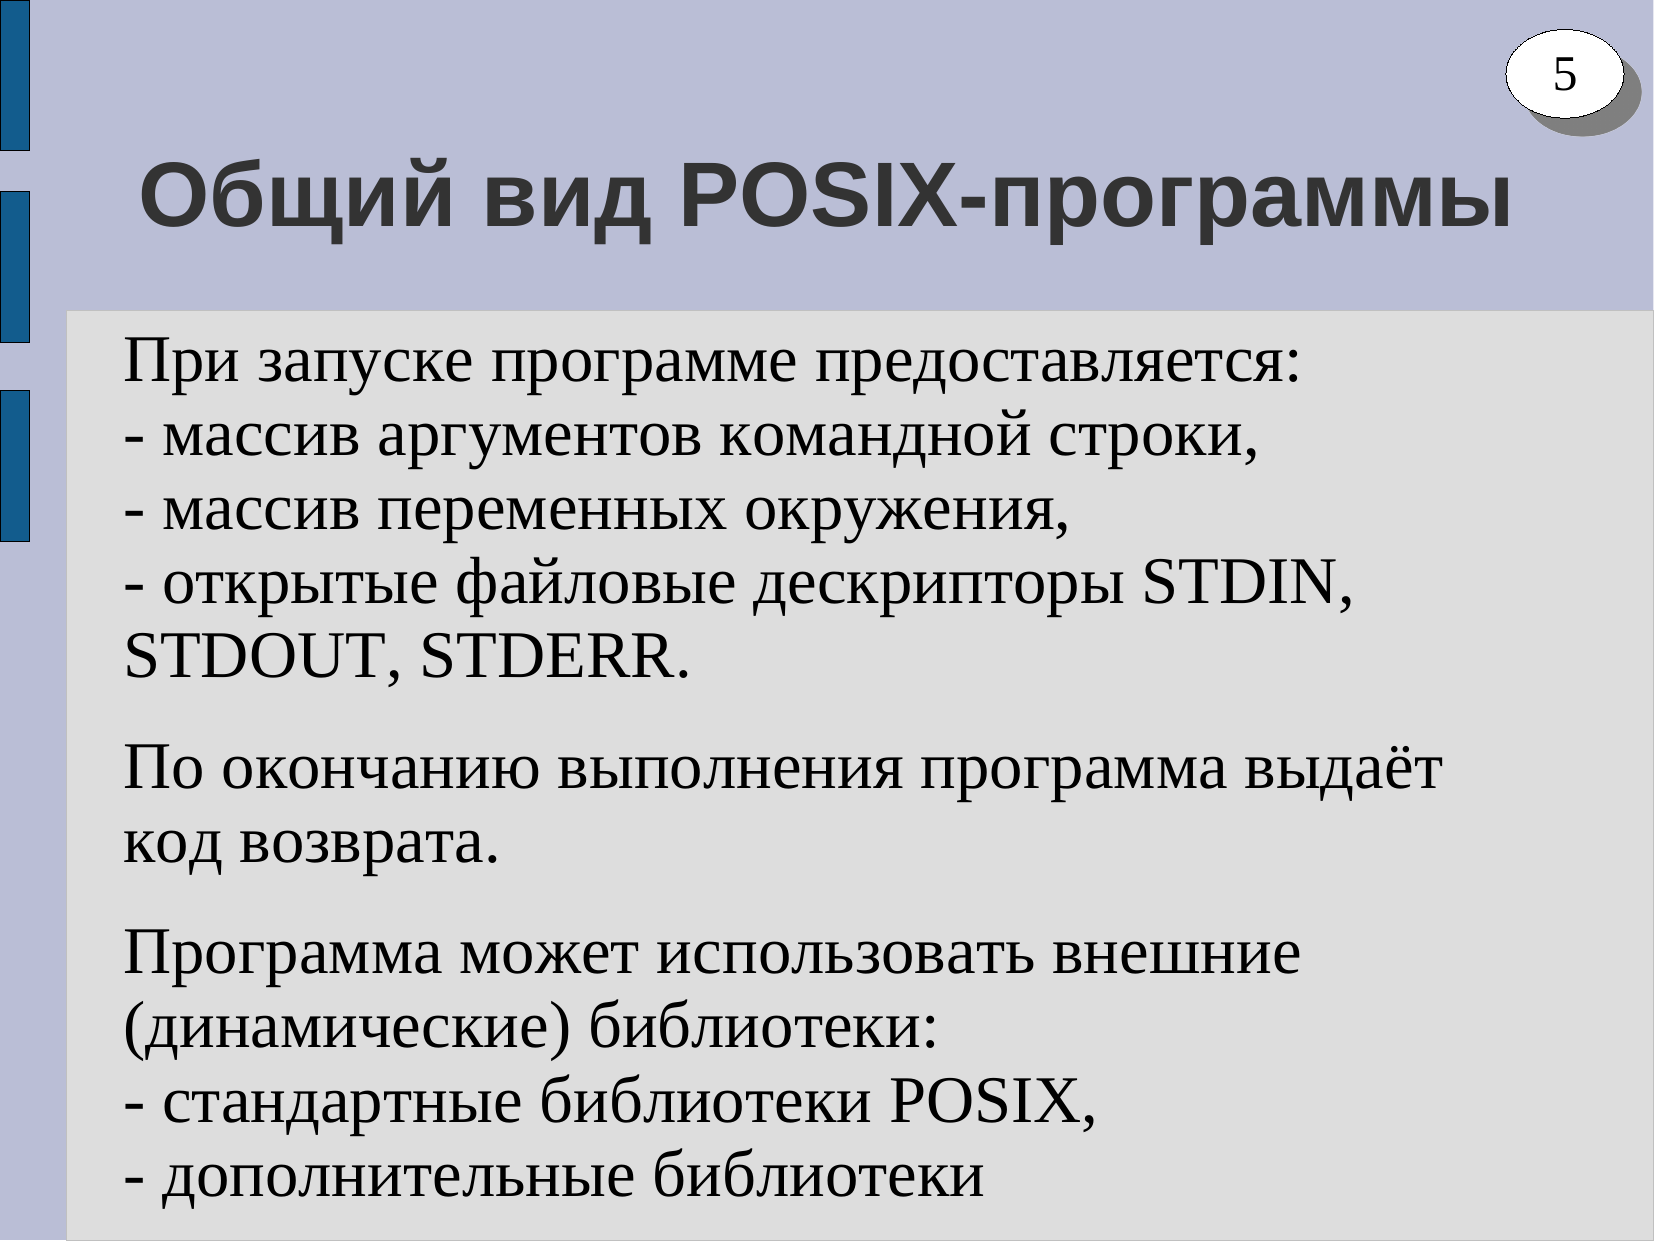

5
# Общий вид POSIX-программы
При запуске программе предоставляется:
- массив аргументов командной строки,
- массив переменных окружения,
- открытые файловые дескрипторы STDIN, STDOUT, STDERR.
По окончанию выполнения программа выдаёт код возврата.
Программа может использовать внешние (динамические) библиотеки:
- стандартные библиотеки POSIX,
- дополнительные библиотеки